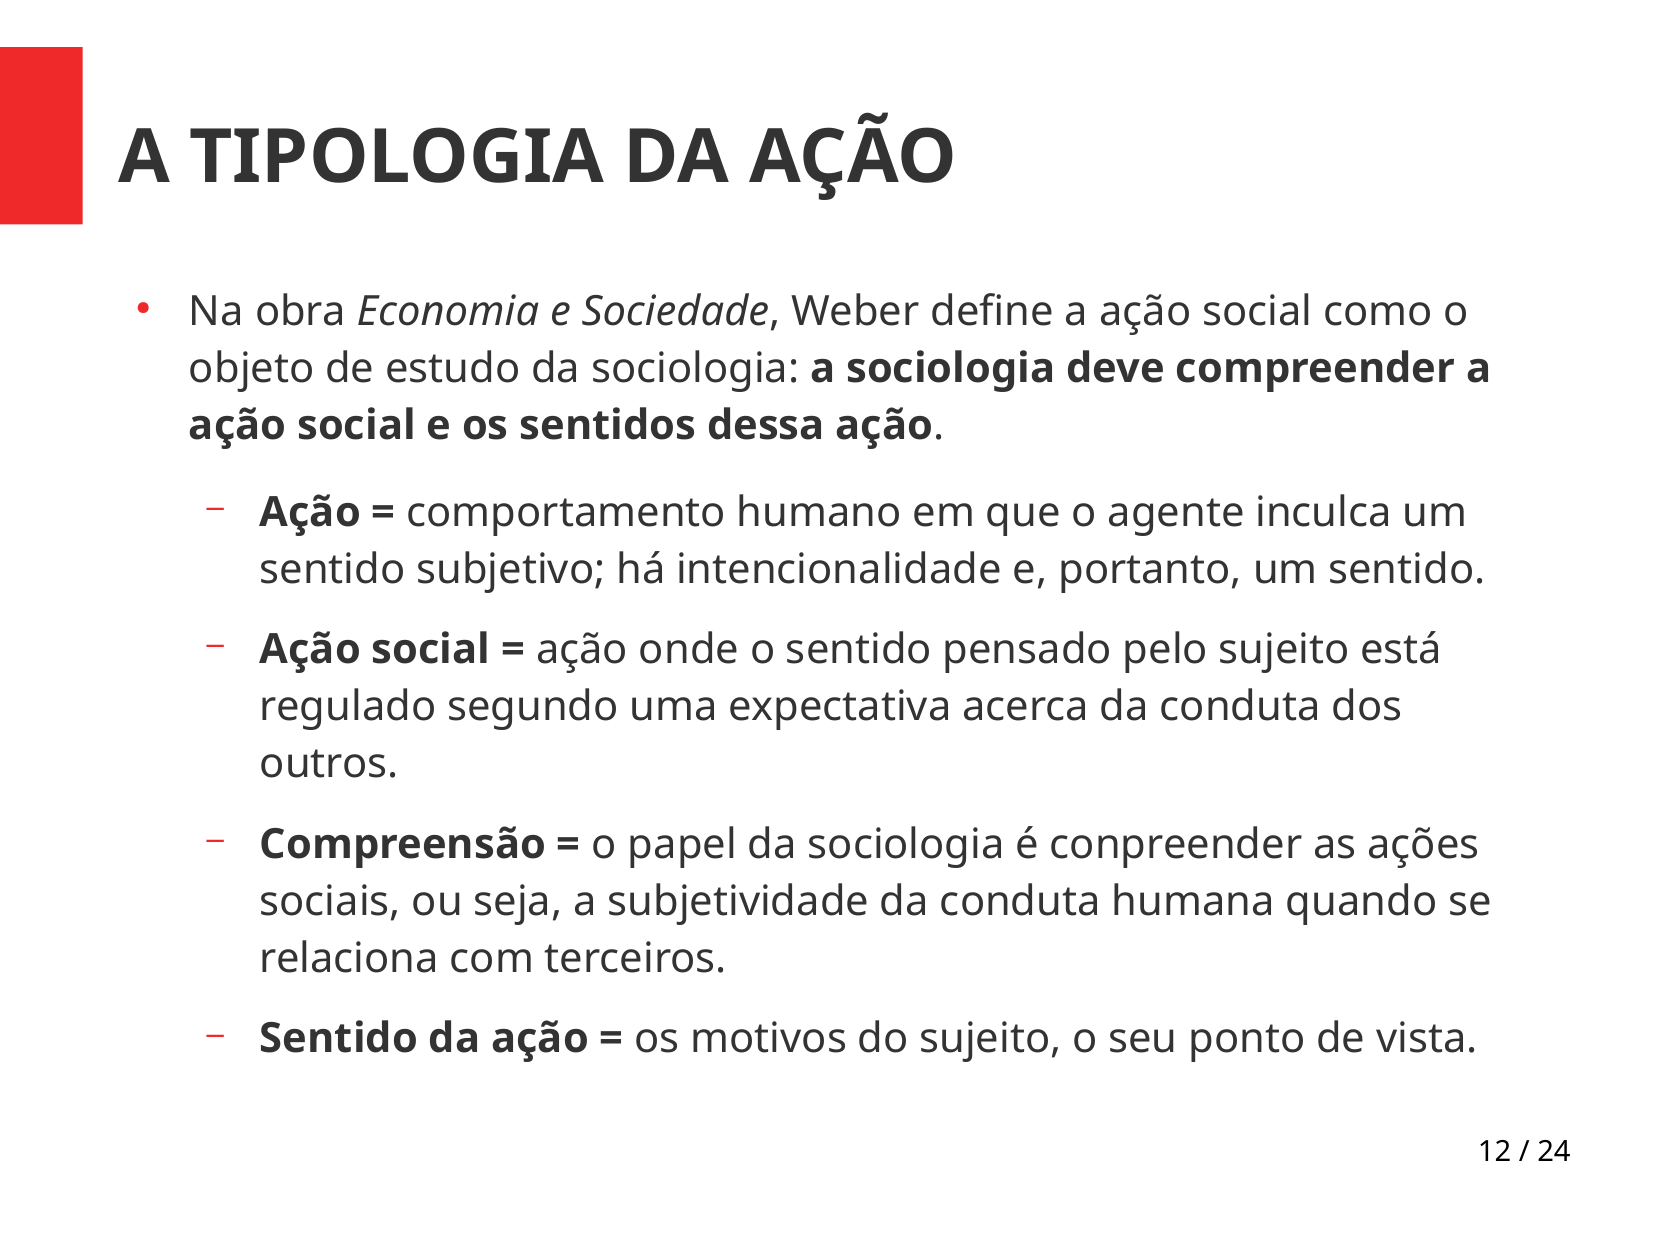

A TIPOLOGIA DA AÇÃO
# Na obra Economia e Sociedade, Weber define a ação social como o objeto de estudo da sociologia: a sociologia deve compreender a ação social e os sentidos dessa ação.
Ação = comportamento humano em que o agente inculca um sentido subjetivo; há intencionalidade e, portanto, um sentido.
Ação social = ação onde o sentido pensado pelo sujeito está regulado segundo uma expectativa acerca da conduta dos outros.
Compreensão = o papel da sociologia é conpreender as ações sociais, ou seja, a subjetividade da conduta humana quando se relaciona com terceiros.
Sentido da ação = os motivos do sujeito, o seu ponto de vista.
12